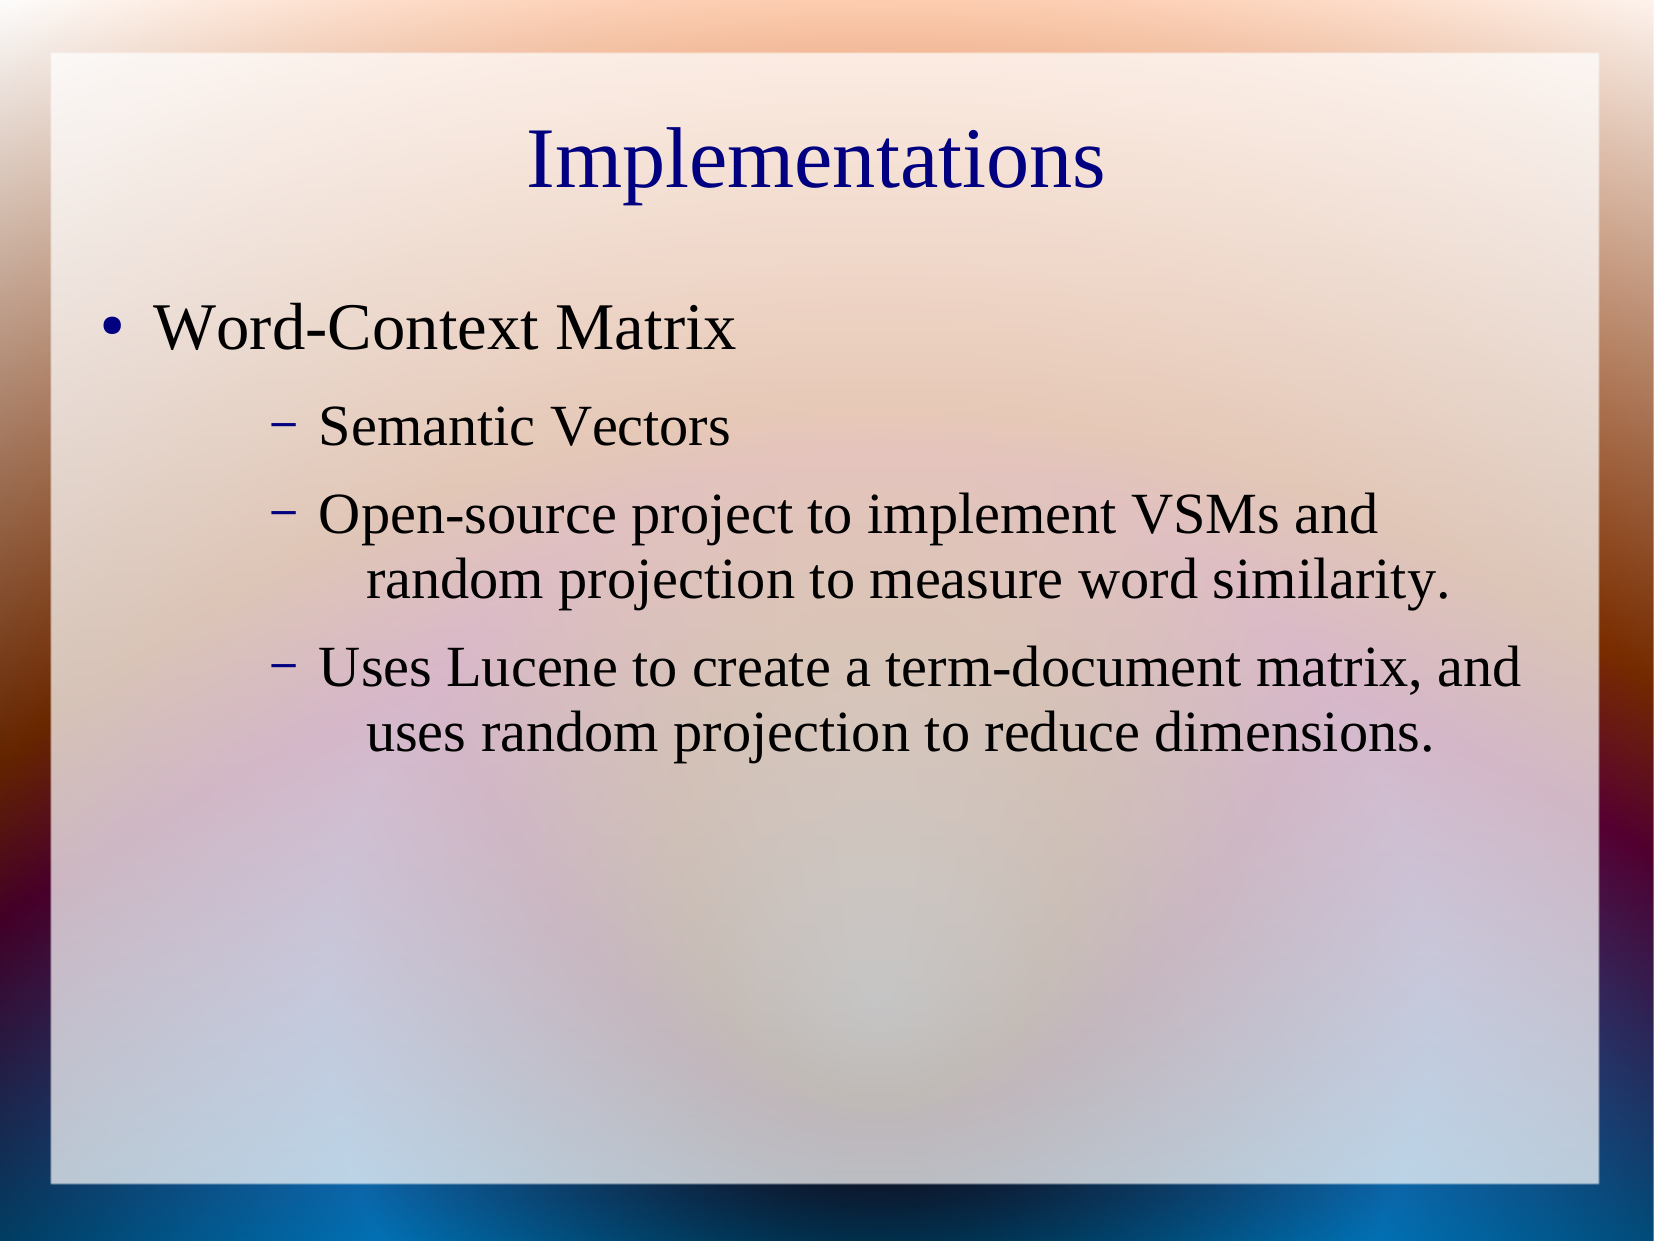

# Implementations
Word-Context Matrix
Semantic Vectors
Open-source project to implement VSMs and random projection to measure word similarity.
Uses Lucene to create a term-document matrix, and uses random projection to reduce dimensions.